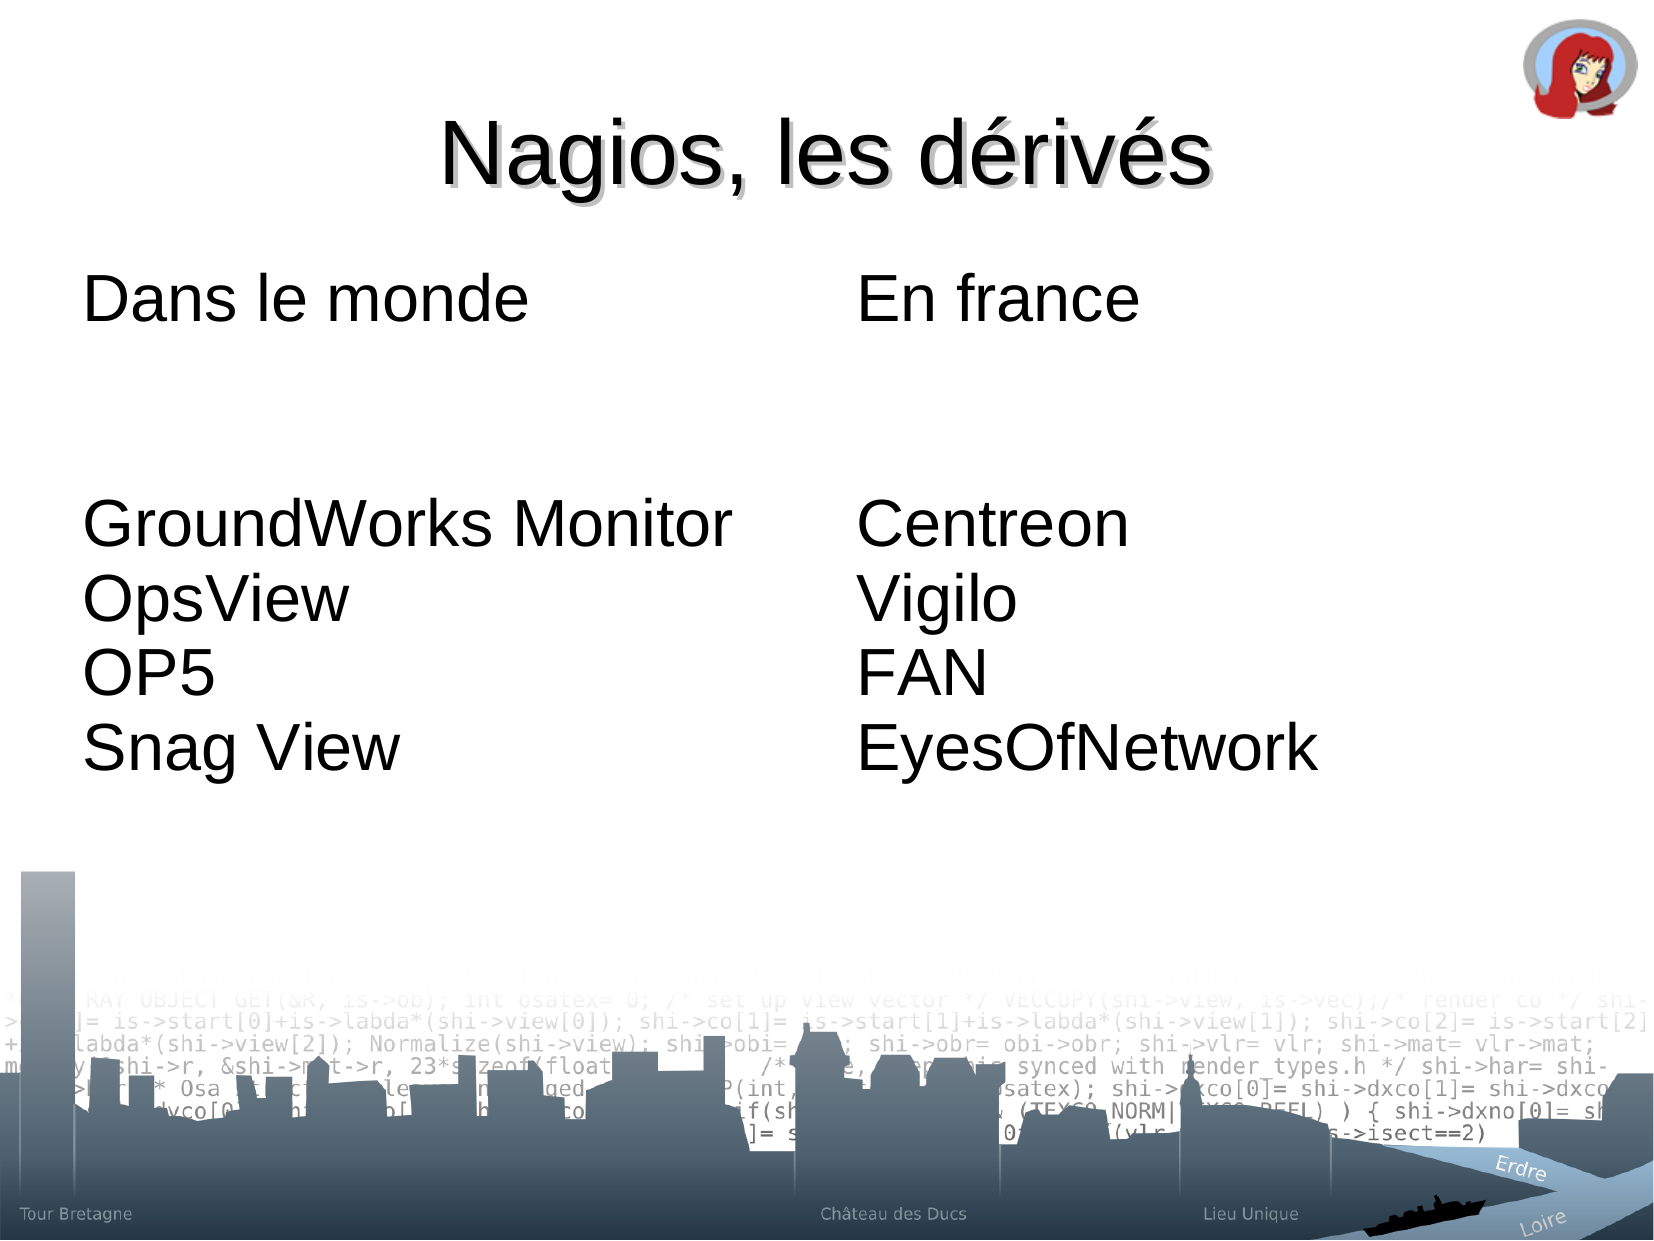

# Nagios, les dérivés
Dans le monde
GroundWorks Monitor
OpsView
OP5
Snag View
En france
Centreon
Vigilo
FAN
EyesOfNetwork